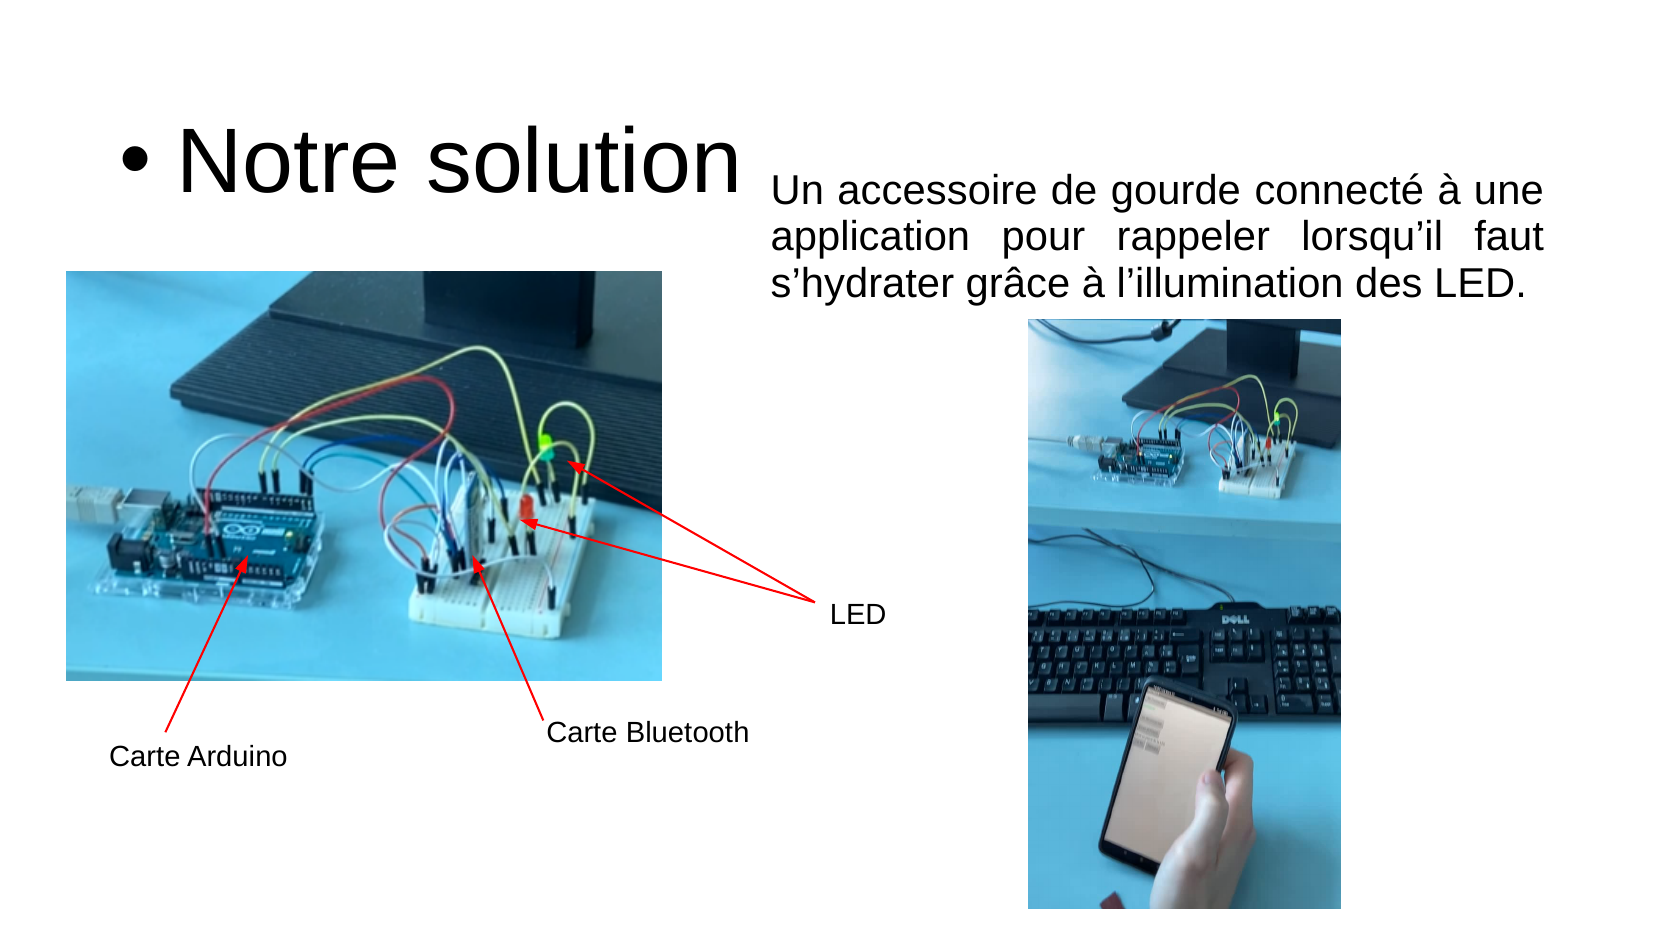

# Notre solution
Un accessoire de gourde connecté à une application pour rappeler lorsqu’il faut s’hydrater grâce à l’illumination des LED.
LED
Carte Bluetooth
Carte Arduino